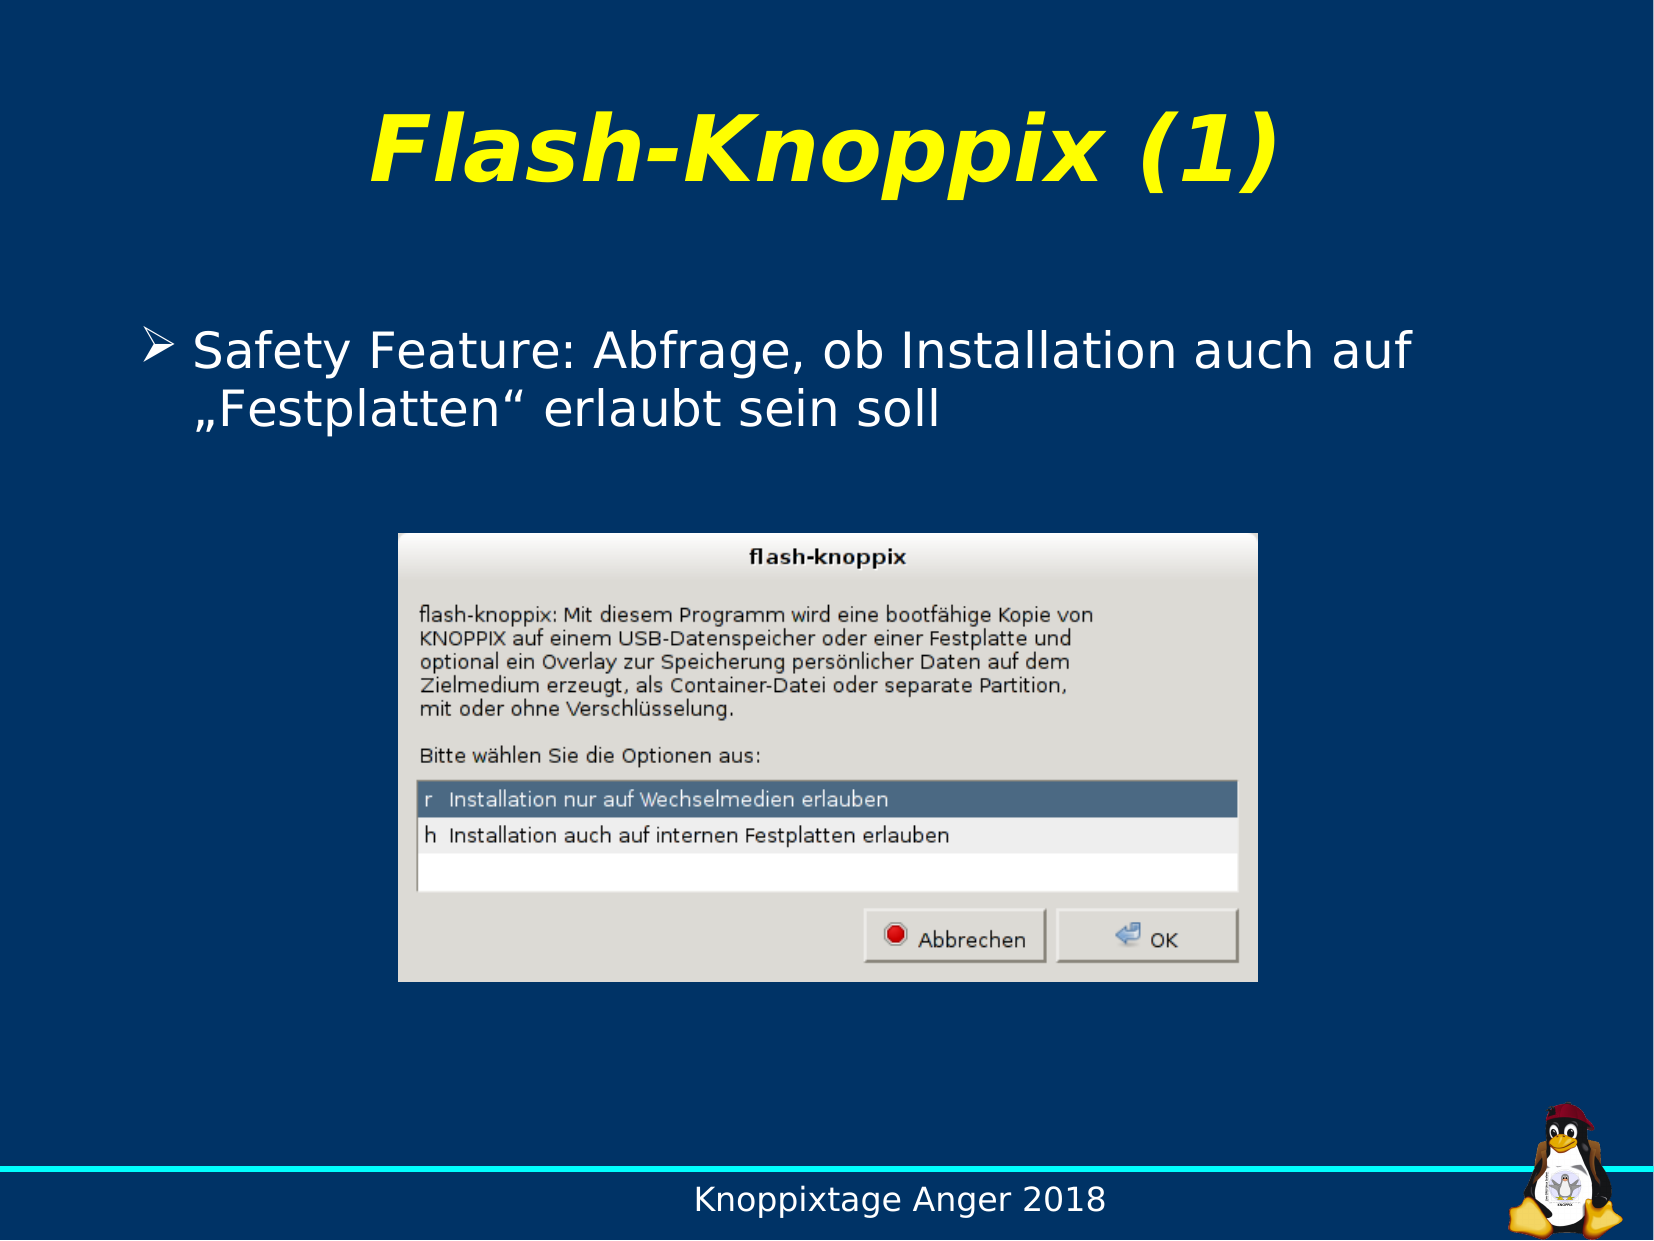

# Flash-Knoppix (1)
Safety Feature: Abfrage, ob Installation auch auf „Festplatten“ erlaubt sein soll